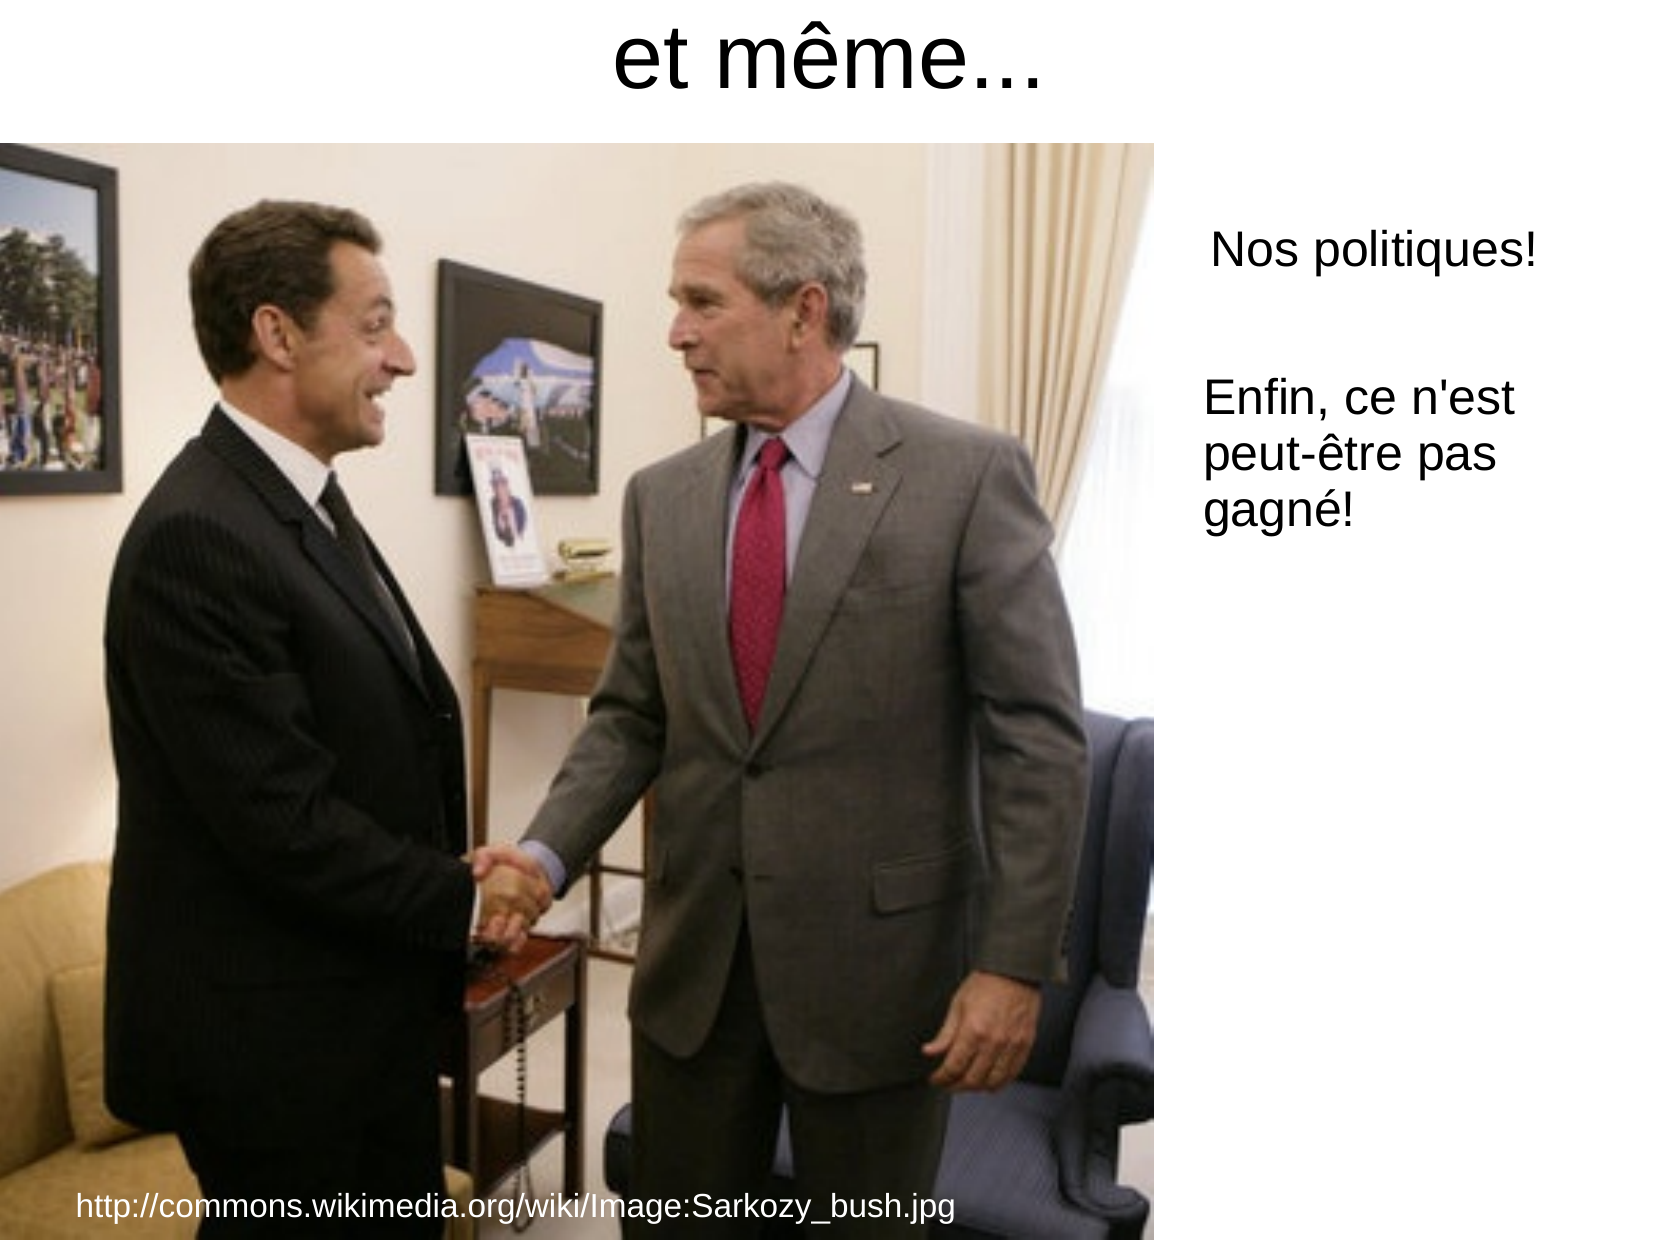

# et même...
Nos politiques!
Enfin, ce n'est
peut-être pas
gagné!
http://commons.wikimedia.org/wiki/Image:Sarkozy_bush.jpg